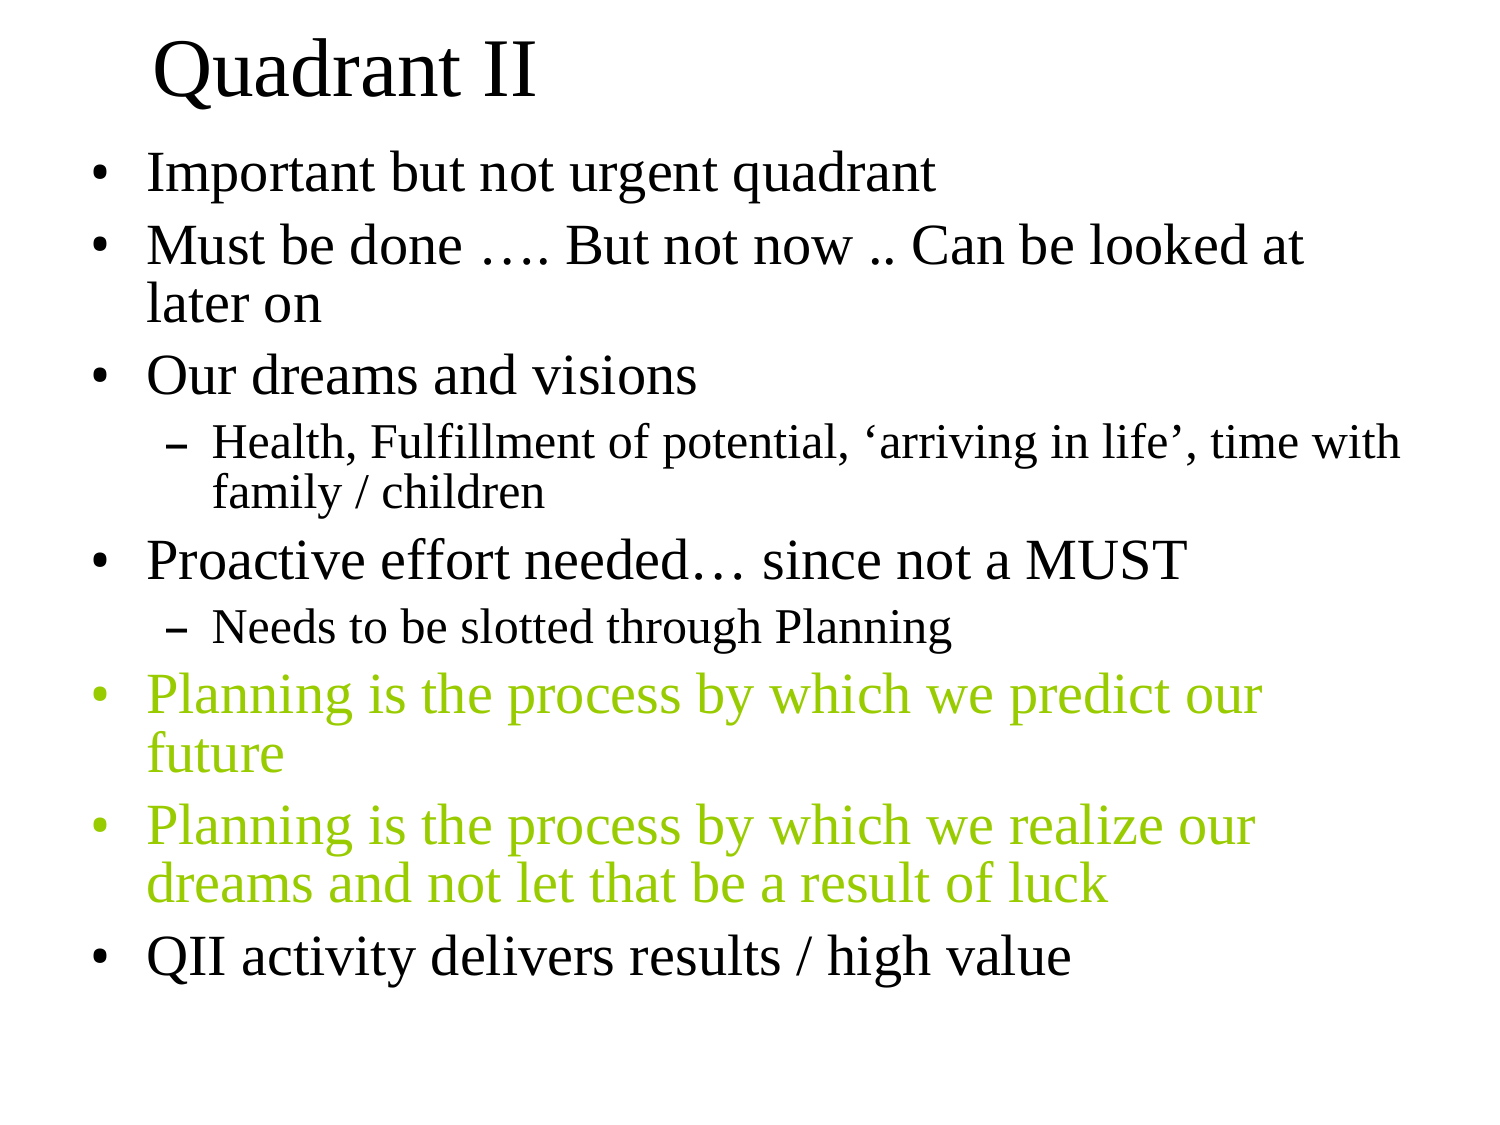

# Quadrant II
Important but not urgent quadrant
Must be done …. But not now .. Can be looked at later on
Our dreams and visions
Health, Fulfillment of potential, ‘arriving in life’, time with family / children
Proactive effort needed… since not a MUST
Needs to be slotted through Planning
Planning is the process by which we predict our future
Planning is the process by which we realize our dreams and not let that be a result of luck
QII activity delivers results / high value